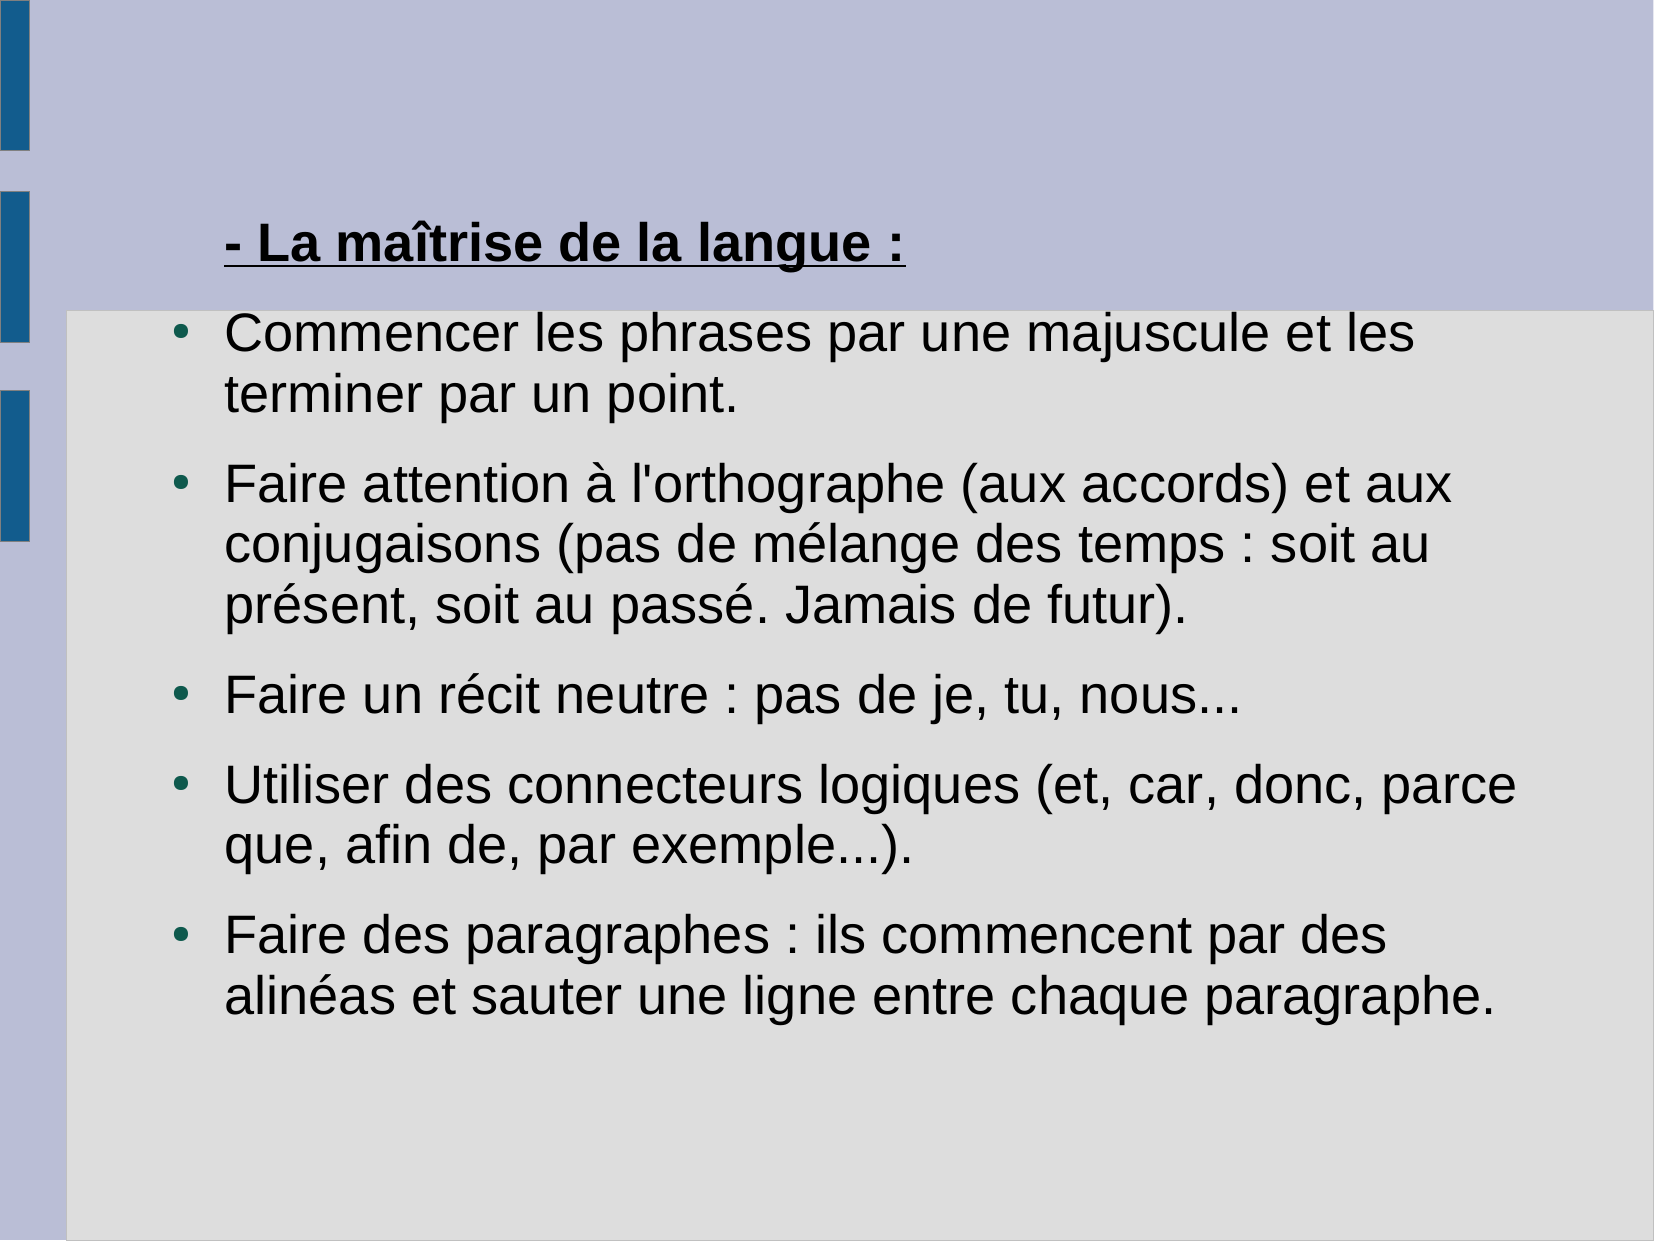

#
- La maîtrise de la langue :
Commencer les phrases par une majuscule et les terminer par un point.
Faire attention à l'orthographe (aux accords) et aux conjugaisons (pas de mélange des temps : soit au présent, soit au passé. Jamais de futur).
Faire un récit neutre : pas de je, tu, nous...
Utiliser des connecteurs logiques (et, car, donc, parce que, afin de, par exemple...).
Faire des paragraphes : ils commencent par des alinéas et sauter une ligne entre chaque paragraphe.